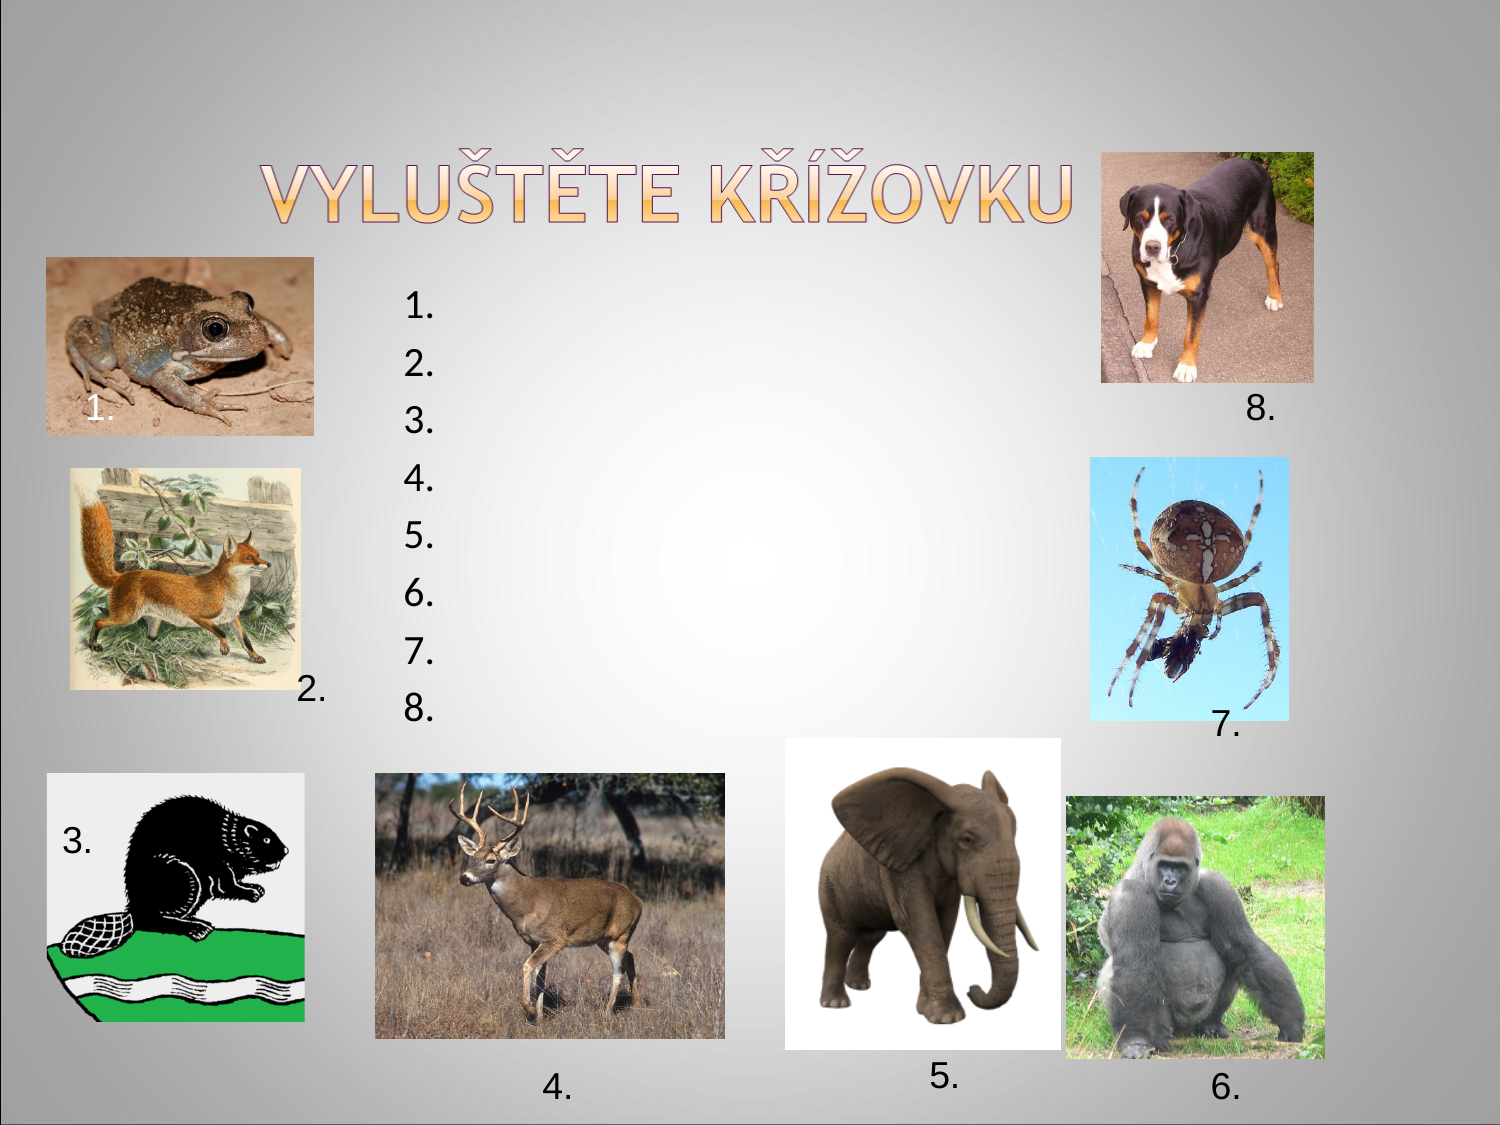

| 1. | | | | | | | | |
| --- | --- | --- | --- | --- | --- | --- | --- | --- |
| 2. | | | | | | | | |
| 3. | | | | | | | | |
| 4. | | | | | | | | |
| 5. | | | | | | | | |
| 6. | | | | | | | | |
| 7. | | | | | | | | |
| 8. | | | | | | | | |
1.
8.
2.
7.
3.
5.
4.
6.